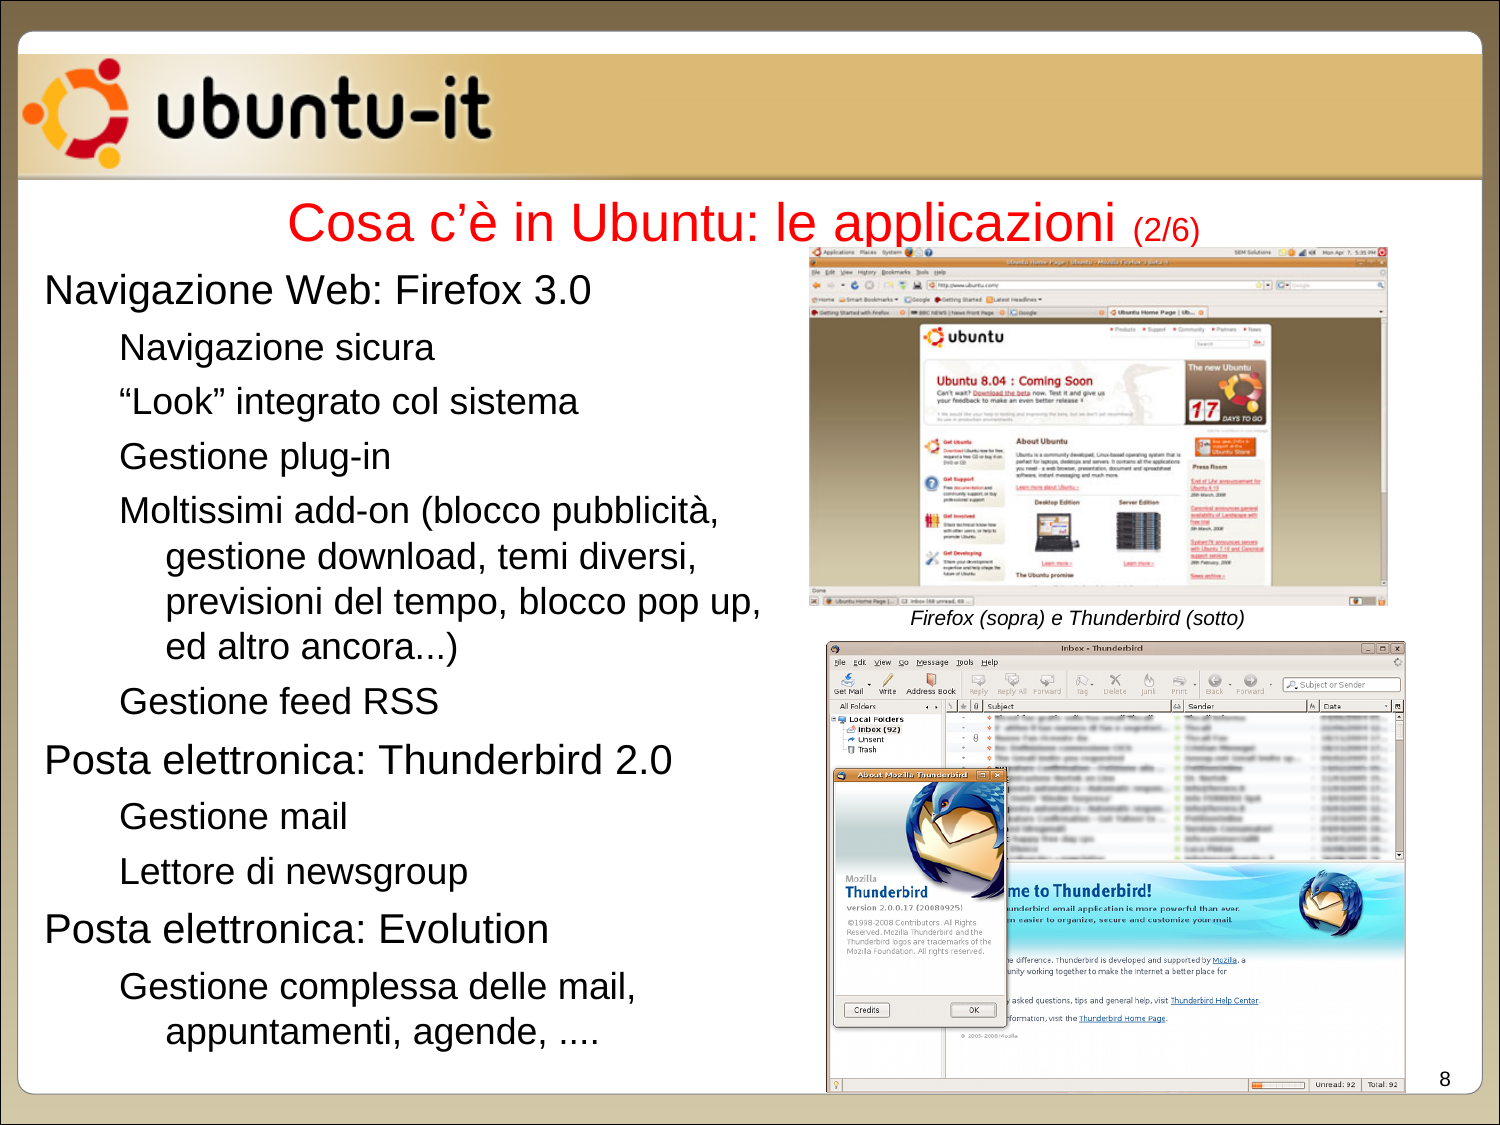

# Cosa c’è in Ubuntu: le applicazioni (2/6)
Navigazione Web: Firefox 3.0
Navigazione sicura
“Look” integrato col sistema
Gestione plug-in
Moltissimi add-on (blocco pubblicità, gestione download, temi diversi, previsioni del tempo, blocco pop up, ed altro ancora...)
Gestione feed RSS
Posta elettronica: Thunderbird 2.0
Gestione mail
Lettore di newsgroup
Posta elettronica: Evolution
Gestione complessa delle mail, appuntamenti, agende, ....
Firefox (sopra) e Thunderbird (sotto)
8